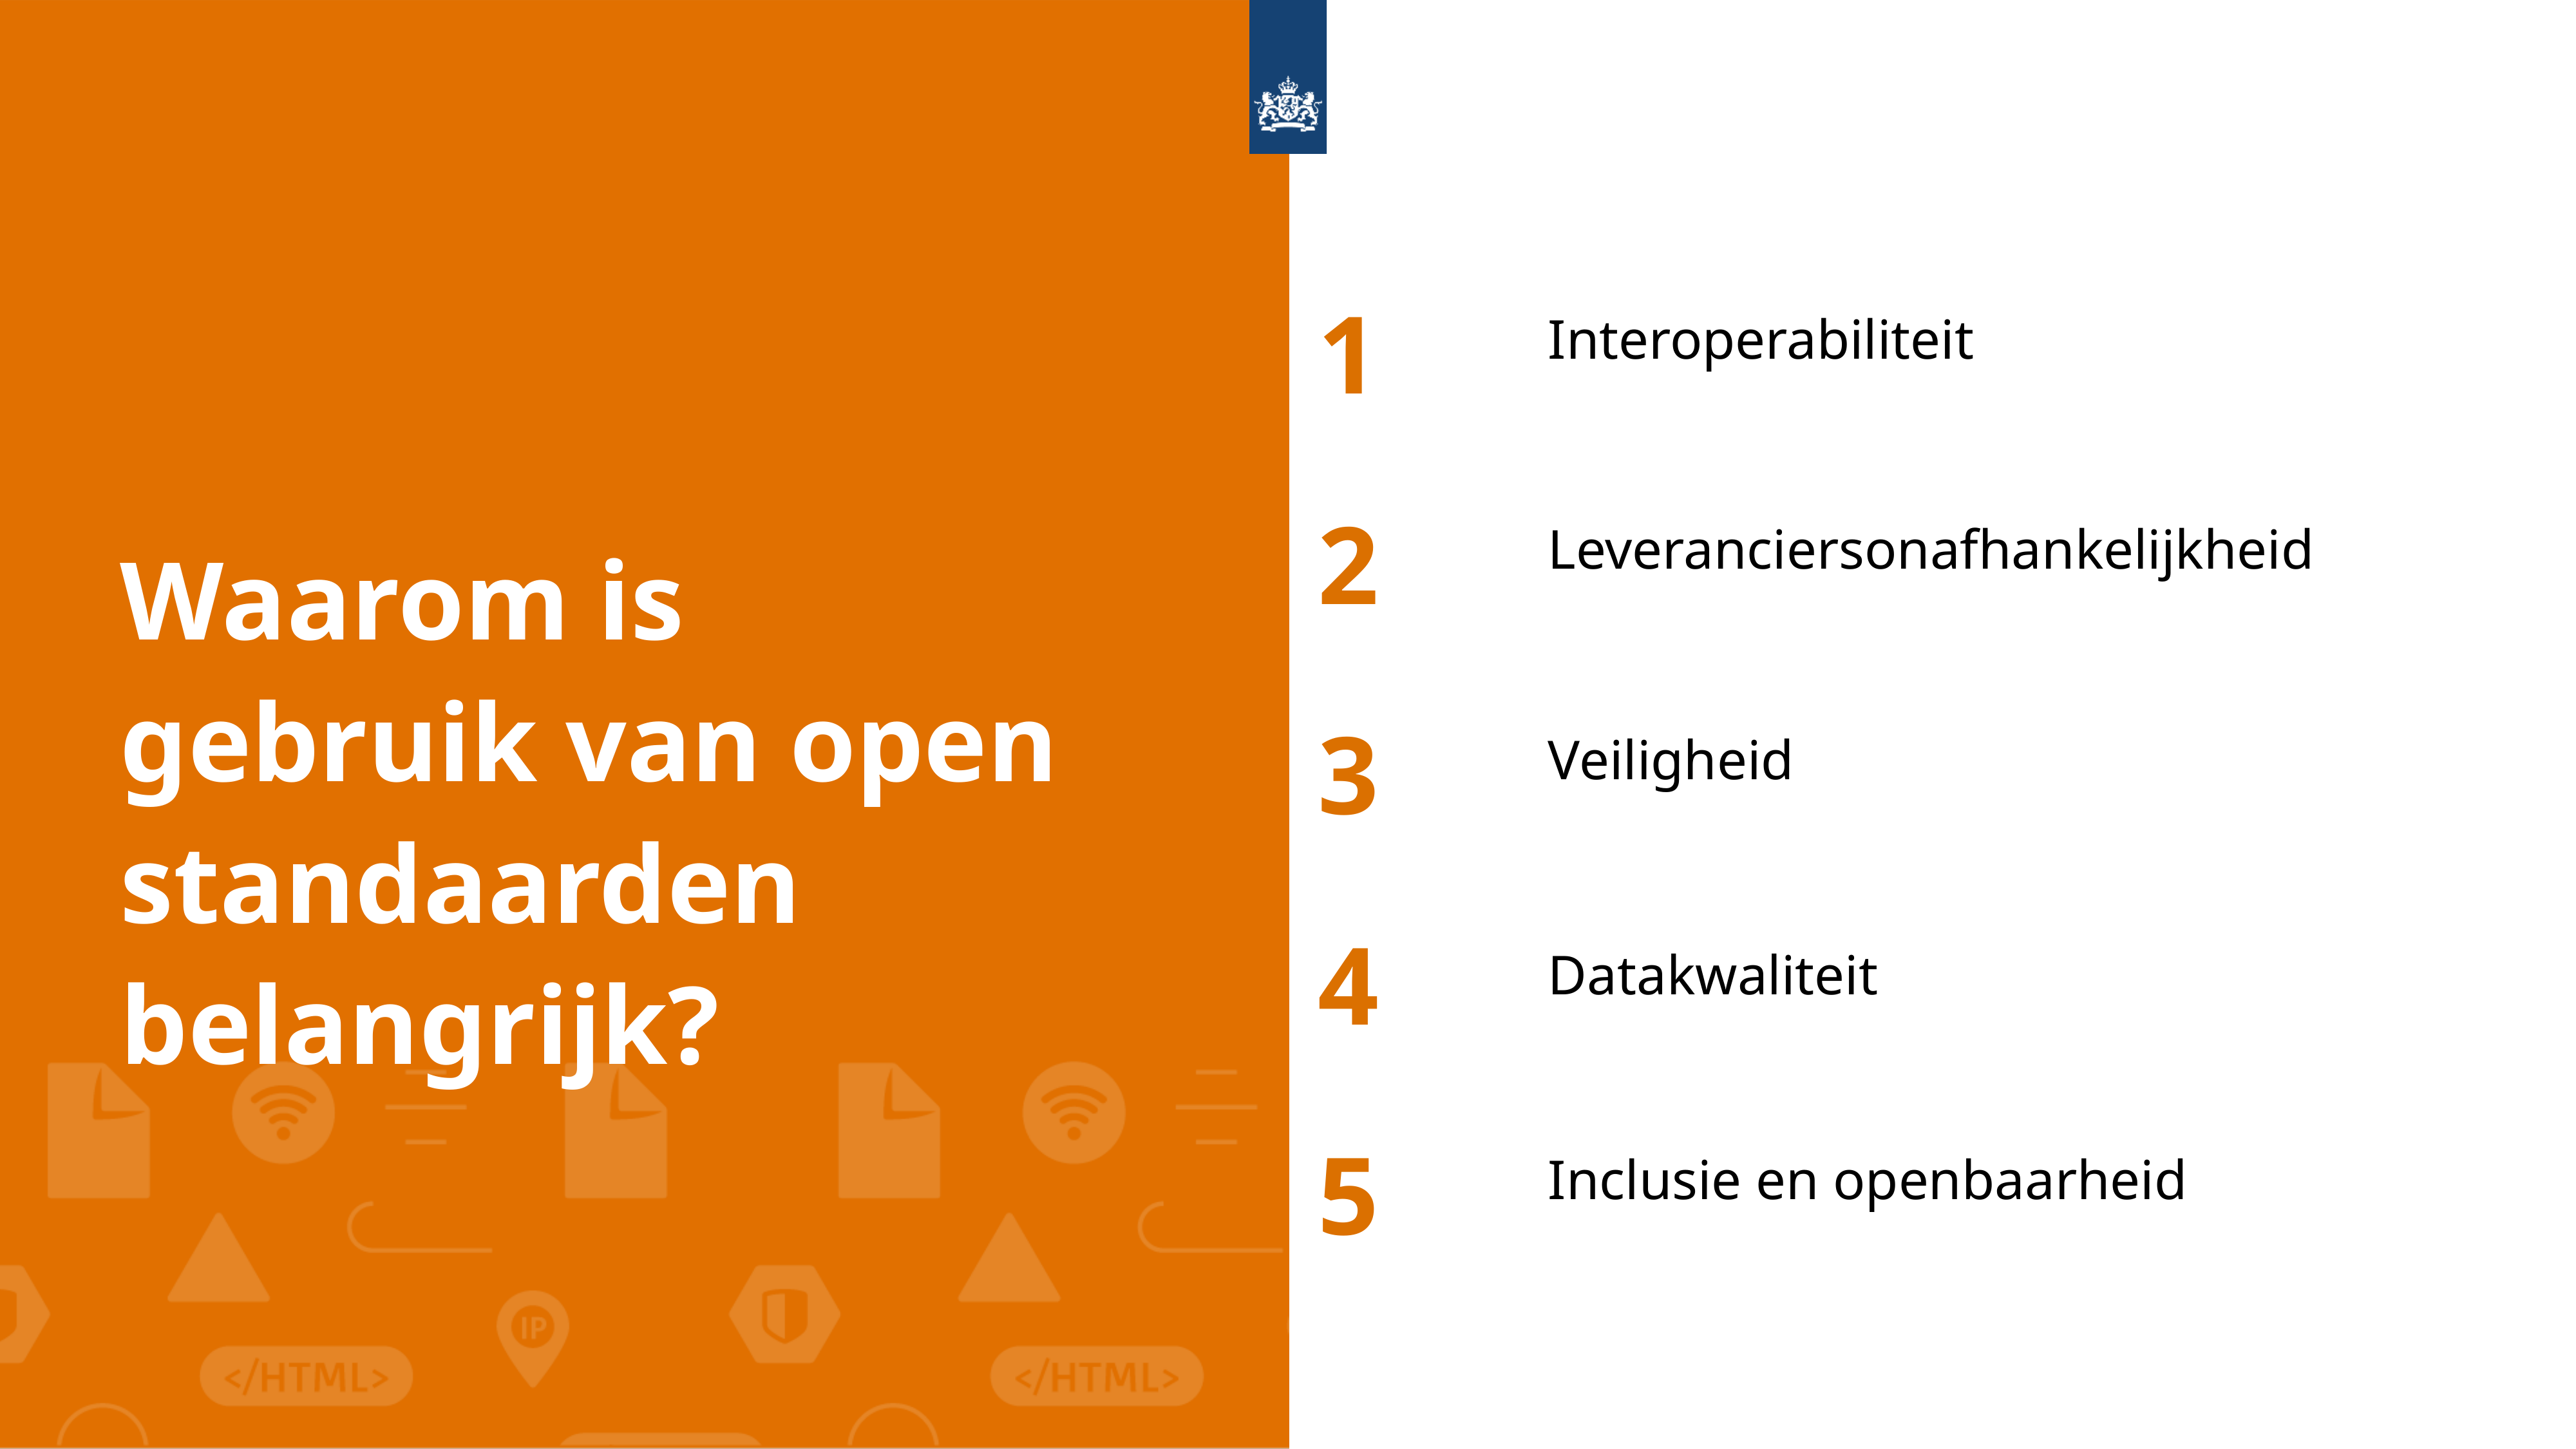

# 1
Interoperabiliteit
2
Leveranciersonafhankelijkheid
Waarom is gebruik van open standaarden belangrijk?
3
Veiligheid
4
Datakwaliteit
5
Inclusie en openbaarheid